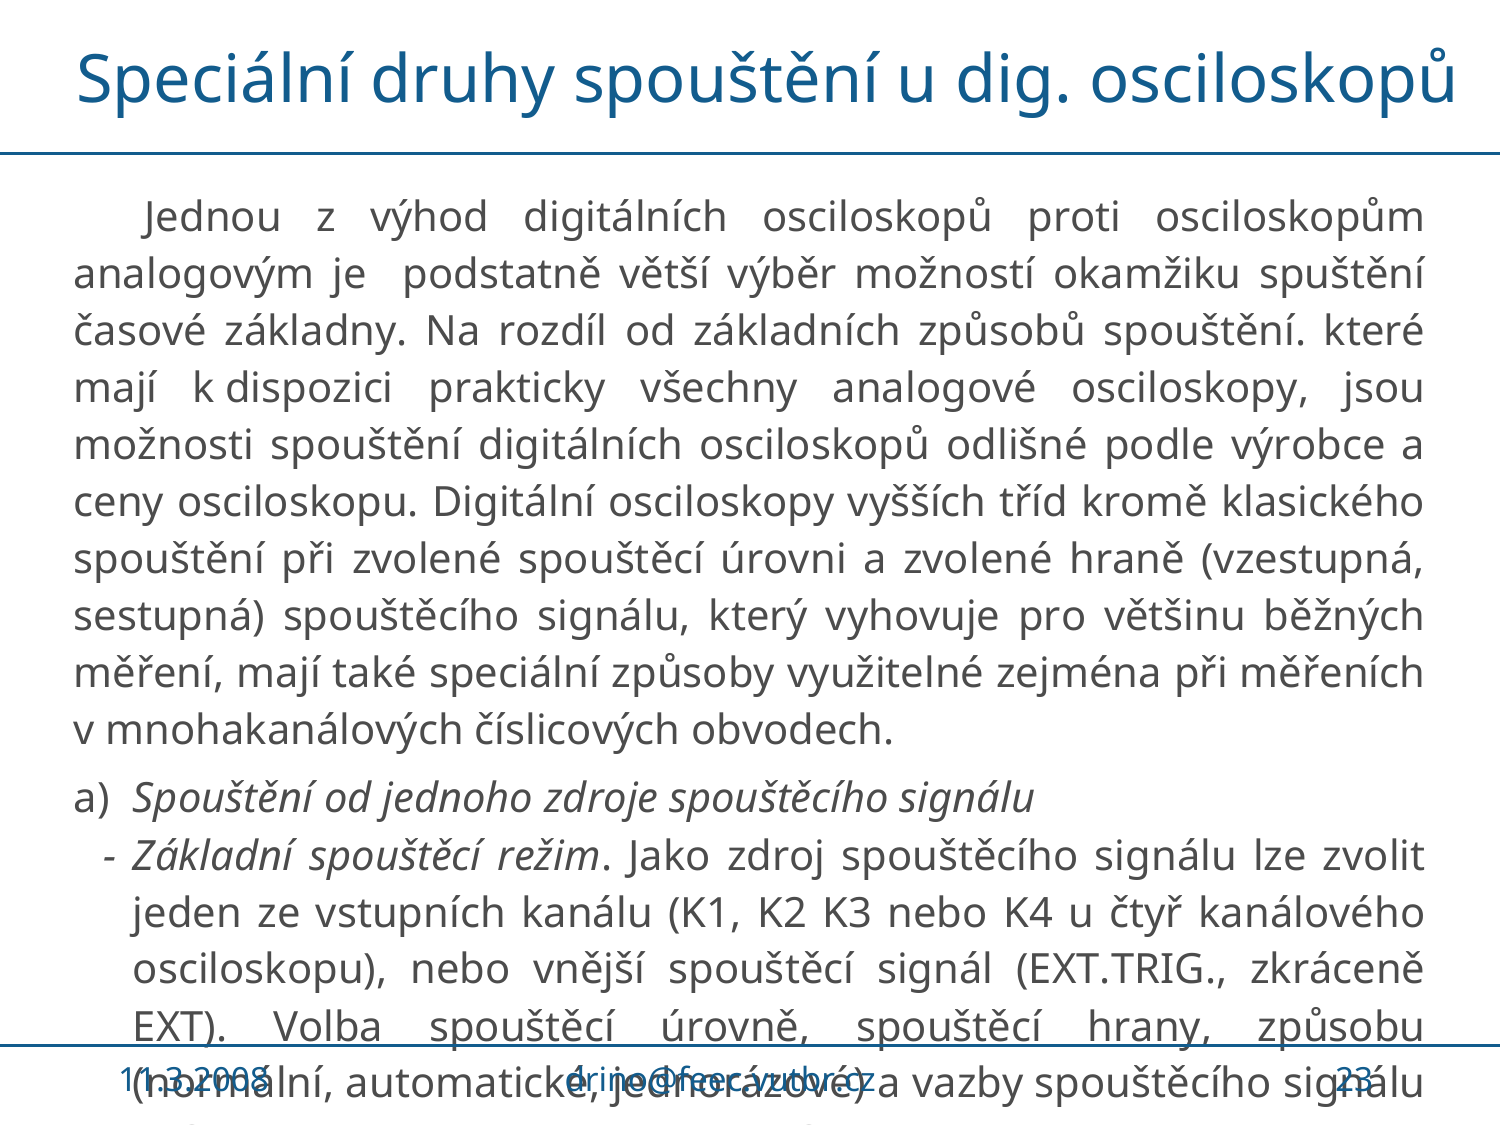

# Speciální druhy spouštění u dig. osciloskopů
Jednou z výhod digitálních osciloskopů proti osciloskopům analogovým je podstatně větší výběr možností okamžiku spuštění časové základny. Na rozdíl od základních způsobů spouštění. které mají k dispozici prakticky všechny analogové osciloskopy, jsou možnosti spouštění digitálních osciloskopů odlišné podle výrobce a ceny osciloskopu. Digitální osciloskopy vyšších tříd kromě klasického spouštění při zvolené spouštěcí úrovni a zvolené hraně (vzestupná, sestupná) spouštěcího signálu, který vyhovuje pro většinu běžných měření, mají také speciální způsoby využitelné zejména při měřeních v mnohakanálových číslicových obvodech.
a)	Spouštění od jednoho zdroje spouštěcího signálu
-	Základní spouštěcí režim. Jako zdroj spouštěcího signálu lze zvolit jeden ze vstupních kanálu (K1, K2 K3 nebo K4 u čtyř kanálového osciloskopu), nebo vnější spouštěcí signál (EXT.TRIG., zkráceně EXT). Volba spouštěcí úrovně, spouštěcí hrany, způsobu (normální, automatické, jednorázové) a vazby spouštěcího signálu (DC, AC, LF
11.3.2008
drino@feec.vutbr.cz